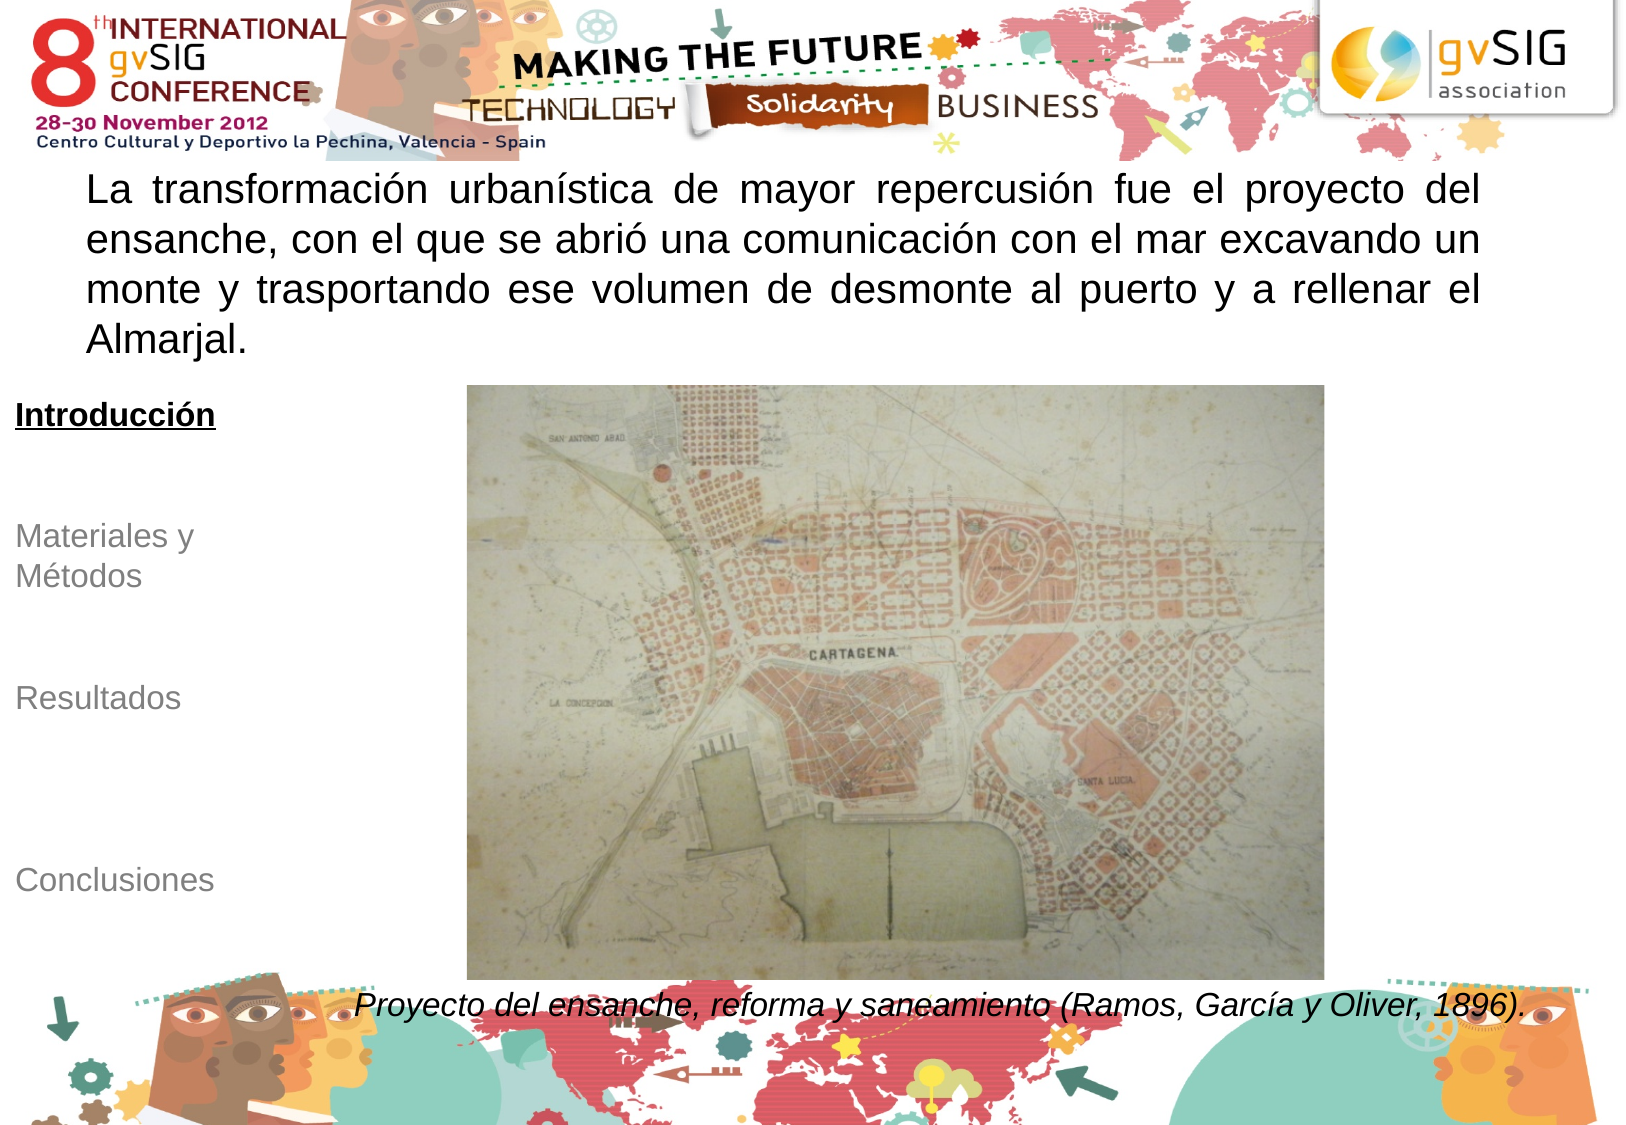

# La transformación urbanística de mayor repercusión fue el proyecto del ensanche, con el que se abrió una comunicación con el mar excavando un monte y trasportando ese volumen de desmonte al puerto y a rellenar el Almarjal.
Introducción
Materiales y Métodos
Resultados
Conclusiones
Proyecto del ensanche, reforma y saneamiento (Ramos, García y Oliver, 1896).